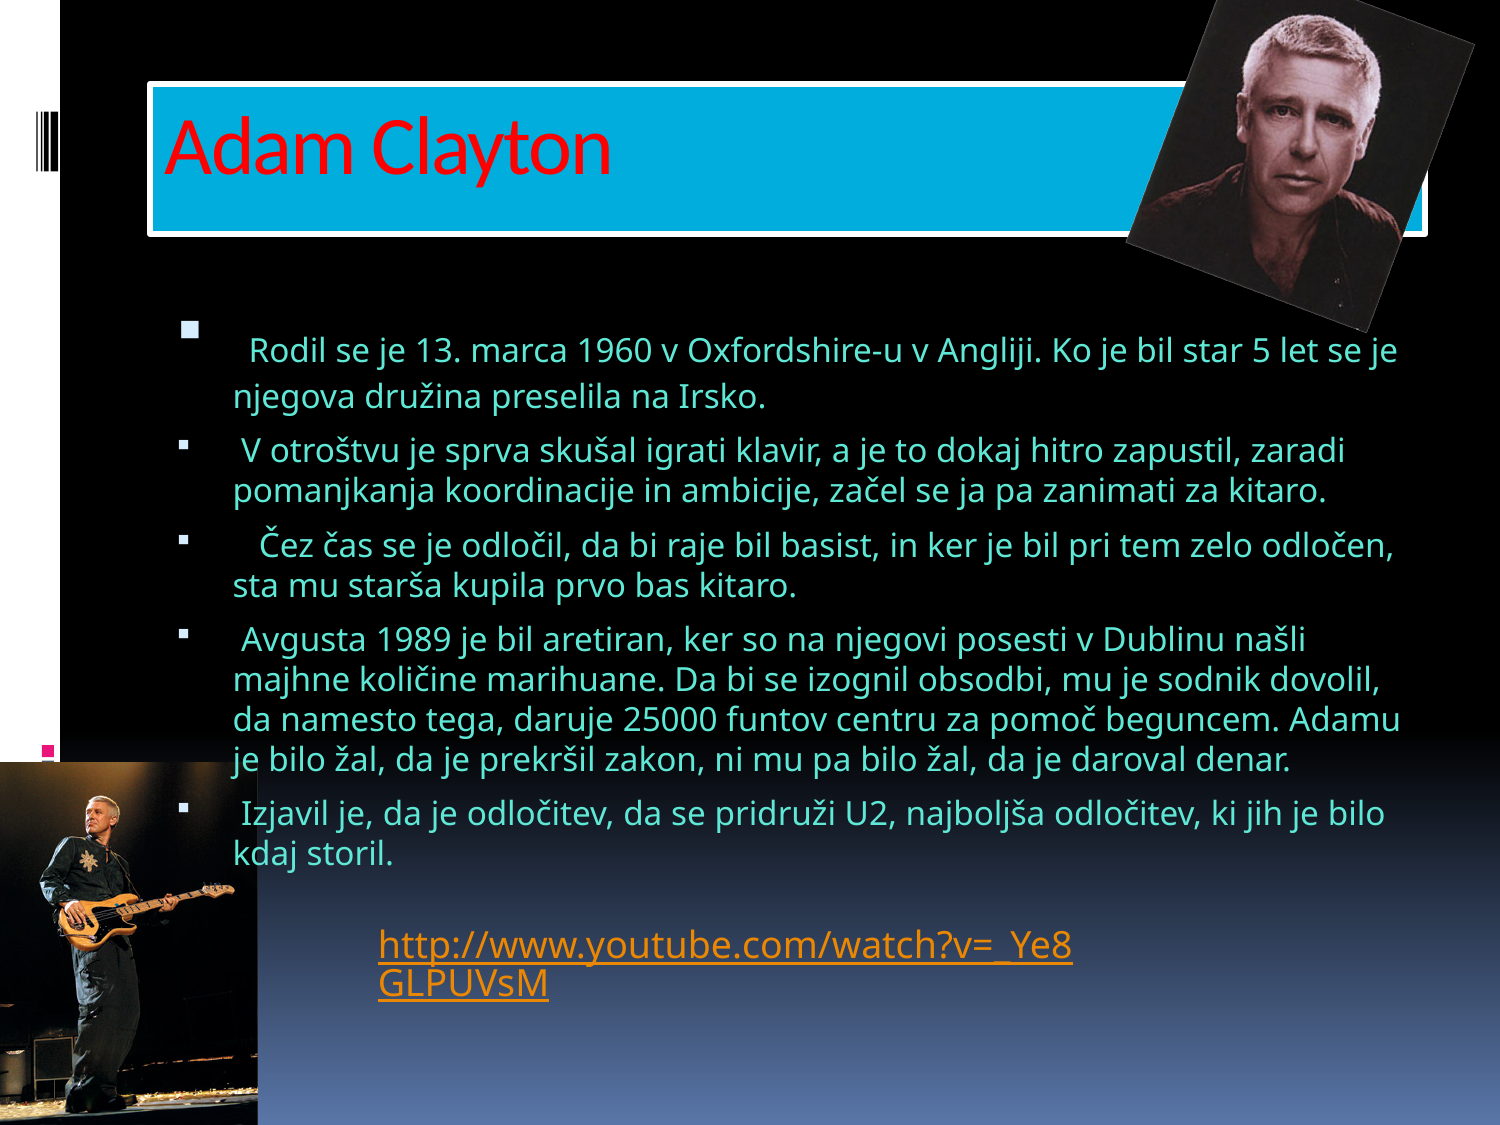

# Adam Clayton
 Rodil se je 13. marca 1960 v Oxfordshire-u v Angliji. Ko je bil star 5 let se je njegova družina preselila na Irsko.
 V otroštvu je sprva skušal igrati klavir, a je to dokaj hitro zapustil, zaradi pomanjkanja koordinacije in ambicije, začel se ja pa zanimati za kitaro.
 Čez čas se je odločil, da bi raje bil basist, in ker je bil pri tem zelo odločen, sta mu starša kupila prvo bas kitaro.
 Avgusta 1989 je bil aretiran, ker so na njegovi posesti v Dublinu našli majhne količine marihuane. Da bi se izognil obsodbi, mu je sodnik dovolil, da namesto tega, daruje 25000 funtov centru za pomoč beguncem. Adamu je bilo žal, da je prekršil zakon, ni mu pa bilo žal, da je daroval denar.
 Izjavil je, da je odločitev, da se pridruži U2, najboljša odločitev, ki jih je bilo kdaj storil.
http://www.youtube.com/watch?v=_Ye8GLPUVsM